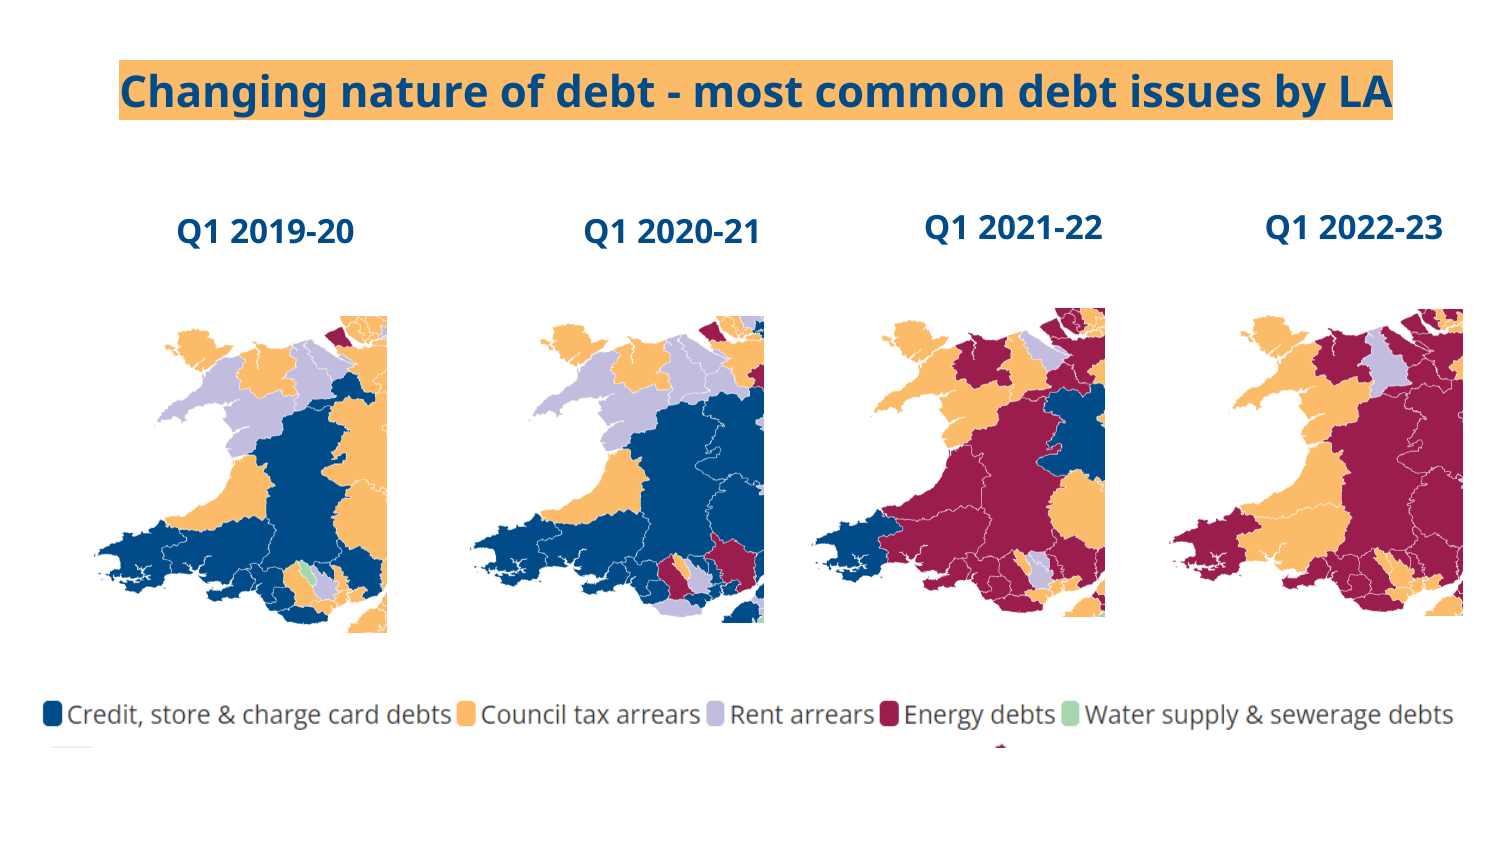

# Changing nature of debt - most common debt issues by LA
Q1 2021-22
Q1 2022-23
Q1 2019-20
Q1 2020-21